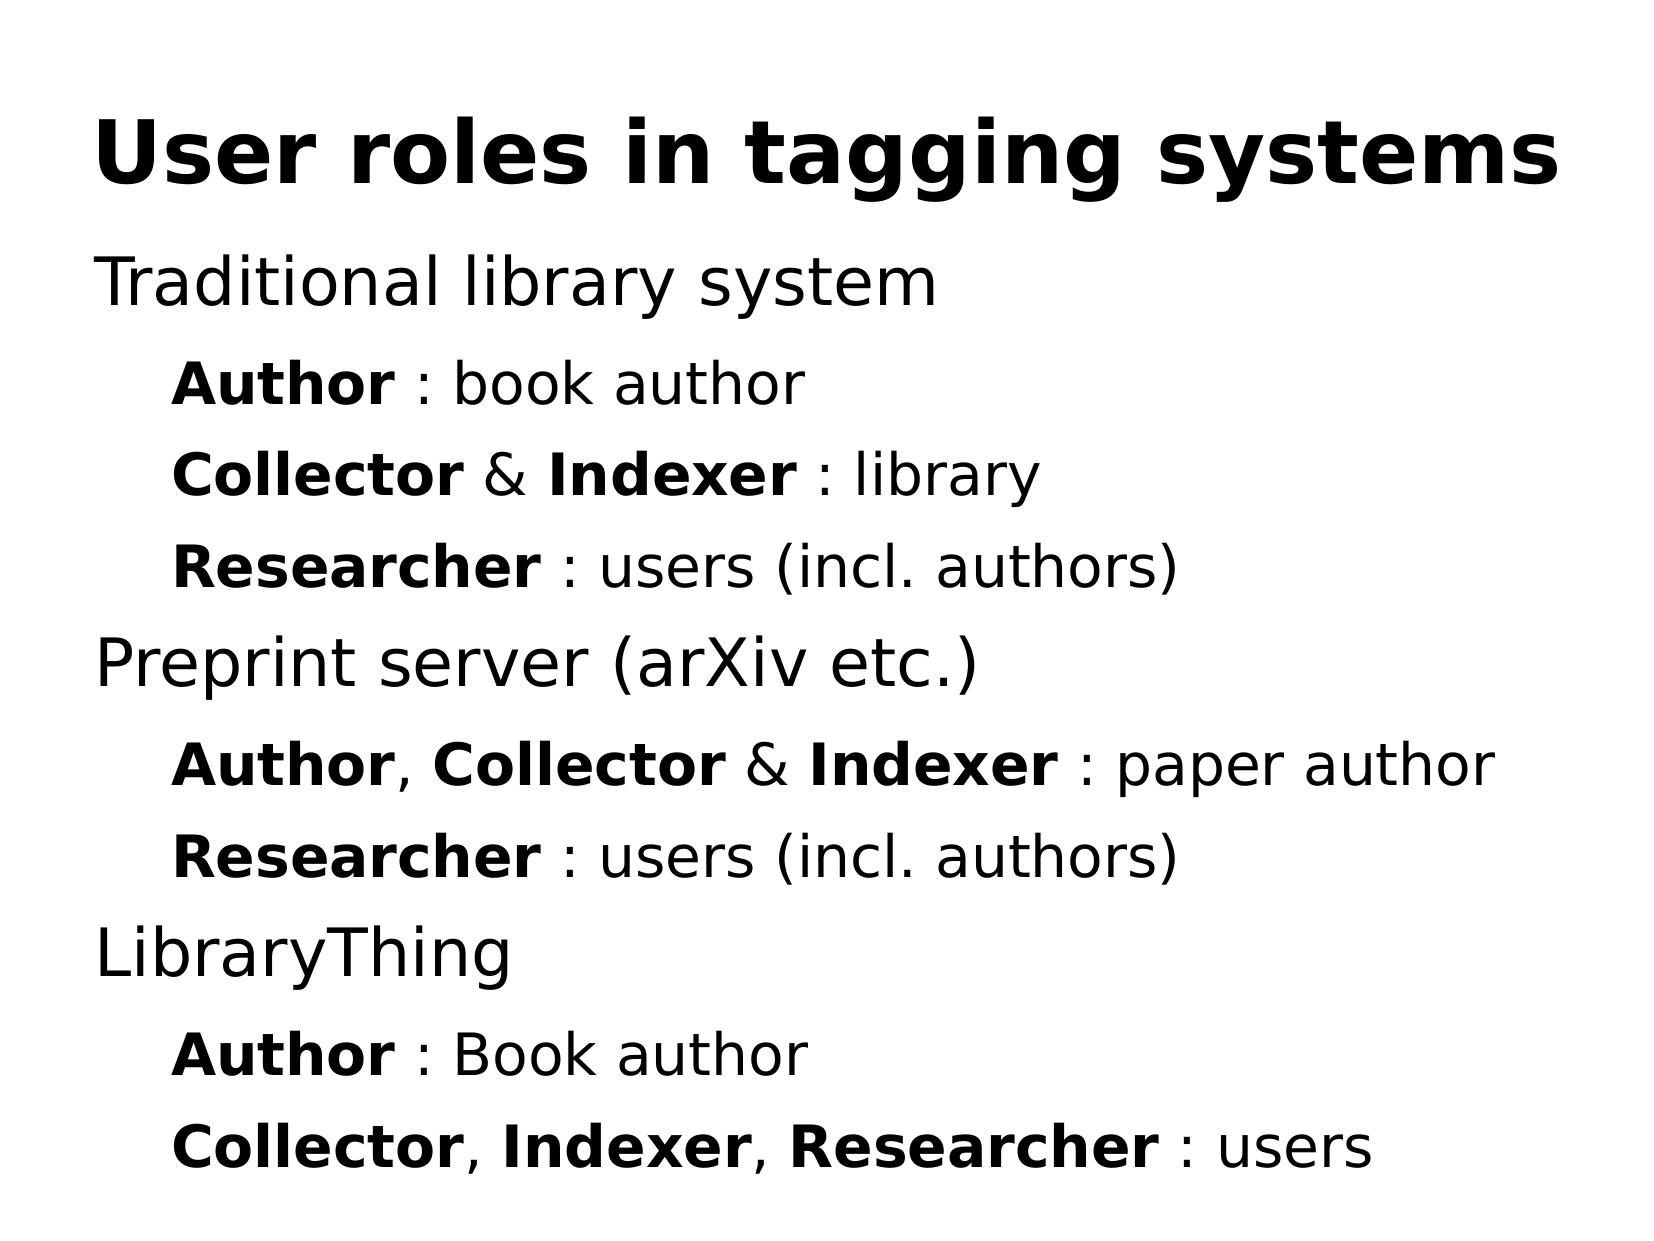

# User roles in tagging systems
Traditional library system
Author : book author
Collector & Indexer : library
Researcher : users (incl. authors)
Preprint server (arXiv etc.)
Author, Collector & Indexer : paper author
Researcher : users (incl. authors)
LibraryThing
Author : Book author
Collector, Indexer, Researcher : users